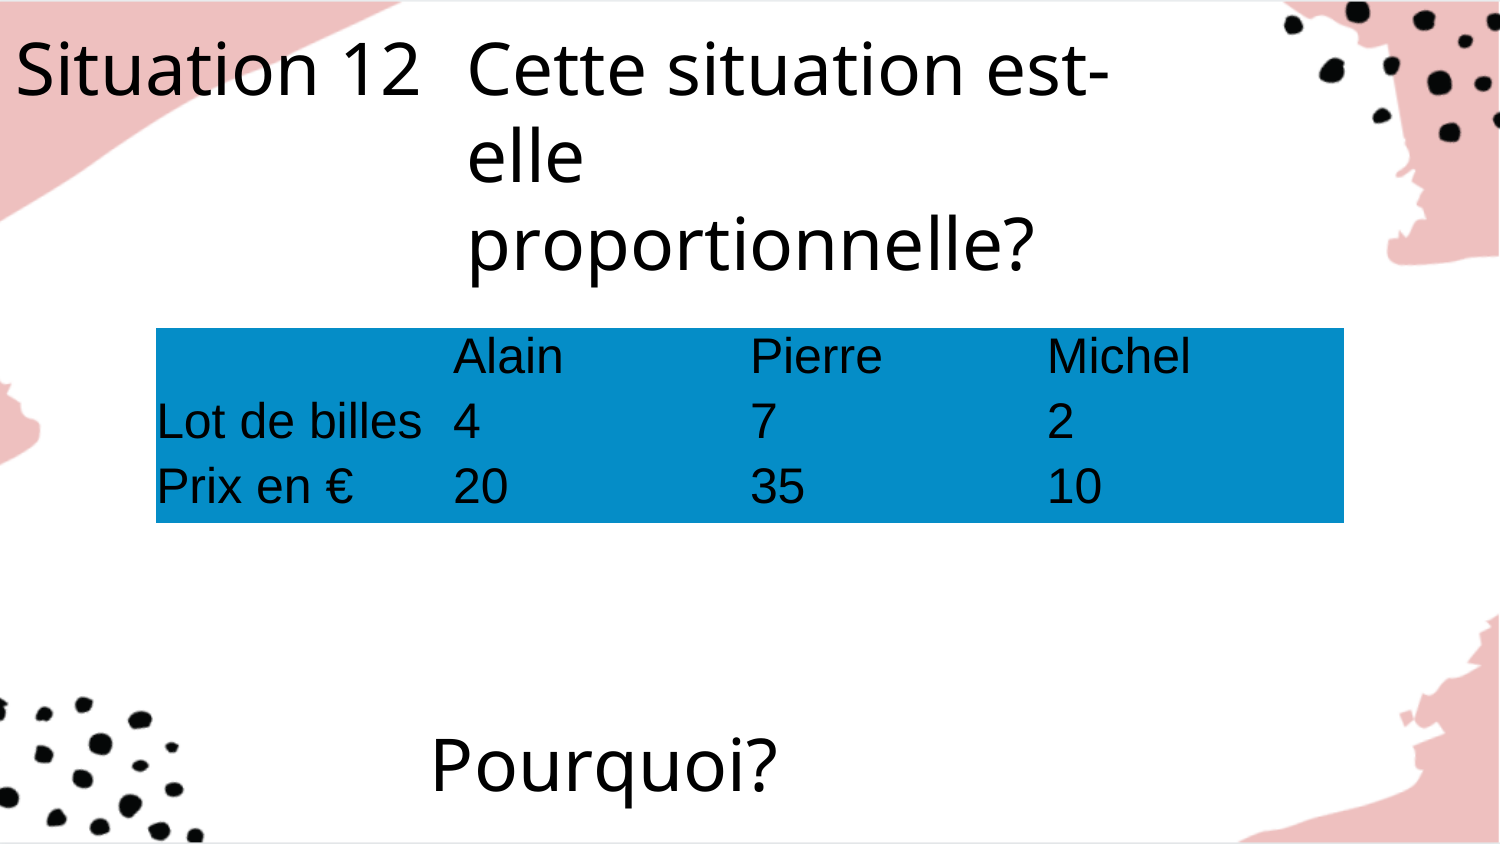

Situation 12
Cette situation est-elle proportionnelle?
| | Alain | Pierre | Michel |
| --- | --- | --- | --- |
| Lot de billes | 4 | 7 | 2 |
| Prix en € | 20 | 35 | 10 |
Pourquoi?